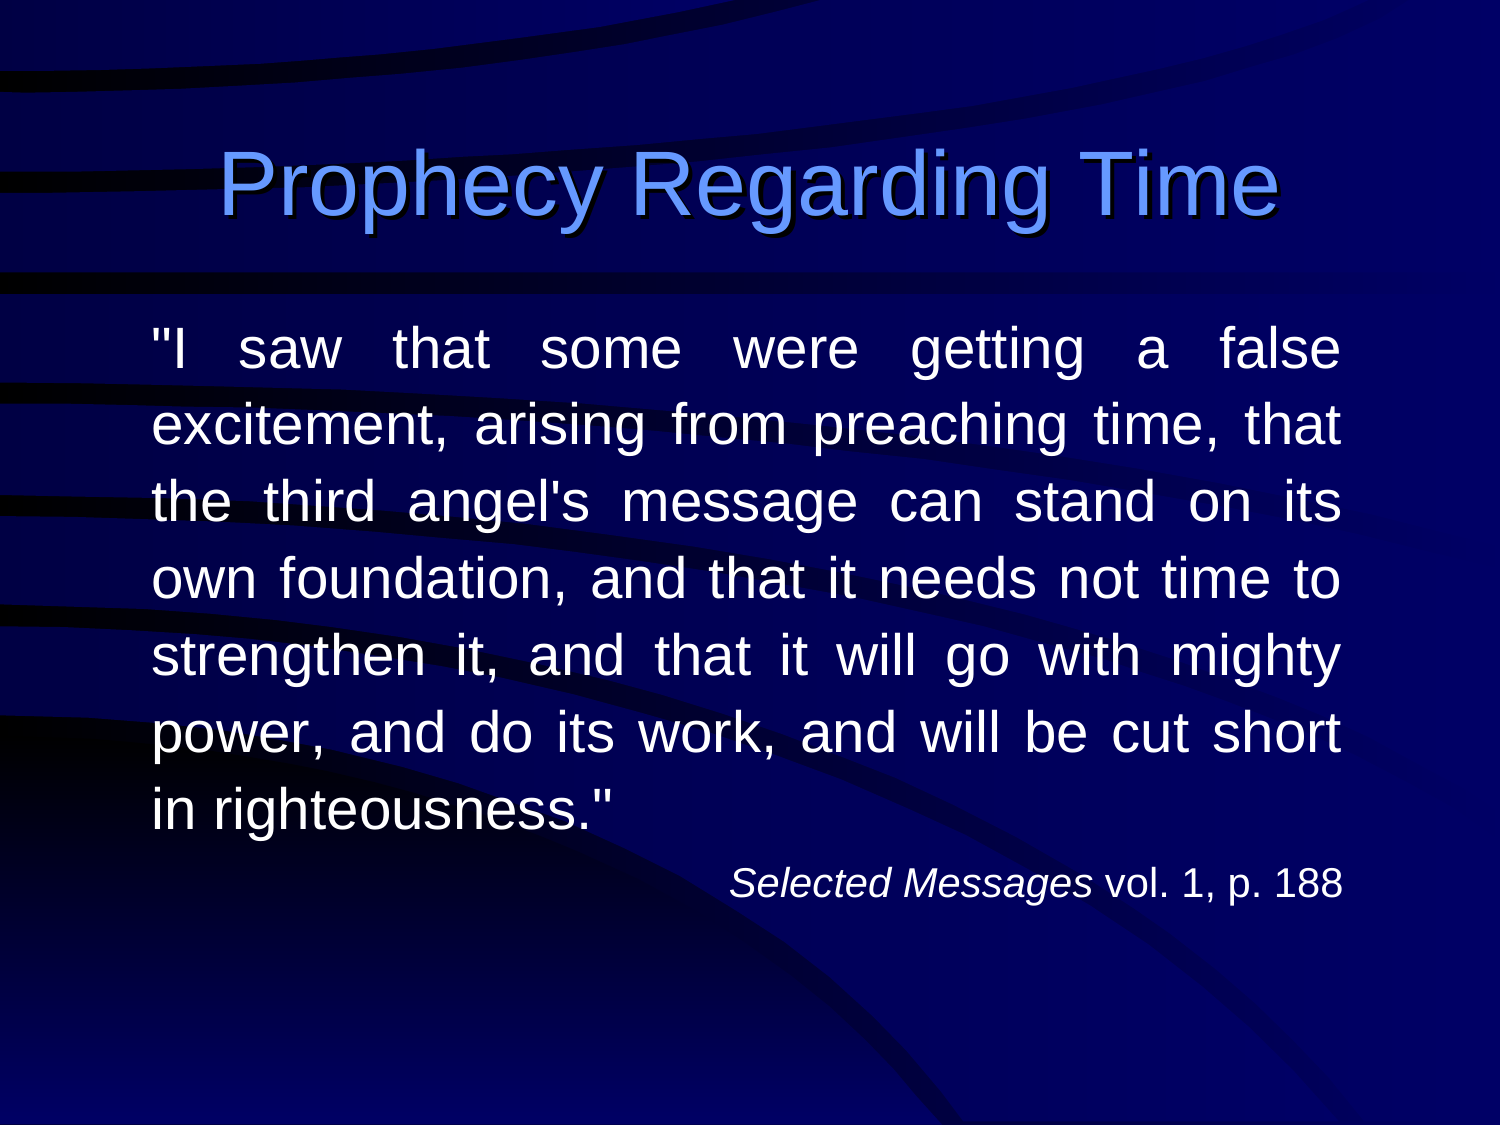

# Prophecy Regarding Time
"I saw that some were getting a false excitement, arising from preaching time, that the third angel's message can stand on its own foundation, and that it needs not time to strengthen it, and that it will go with mighty power, and do its work, and will be cut short in righteousness."
Selected Messages vol. 1, p. 188